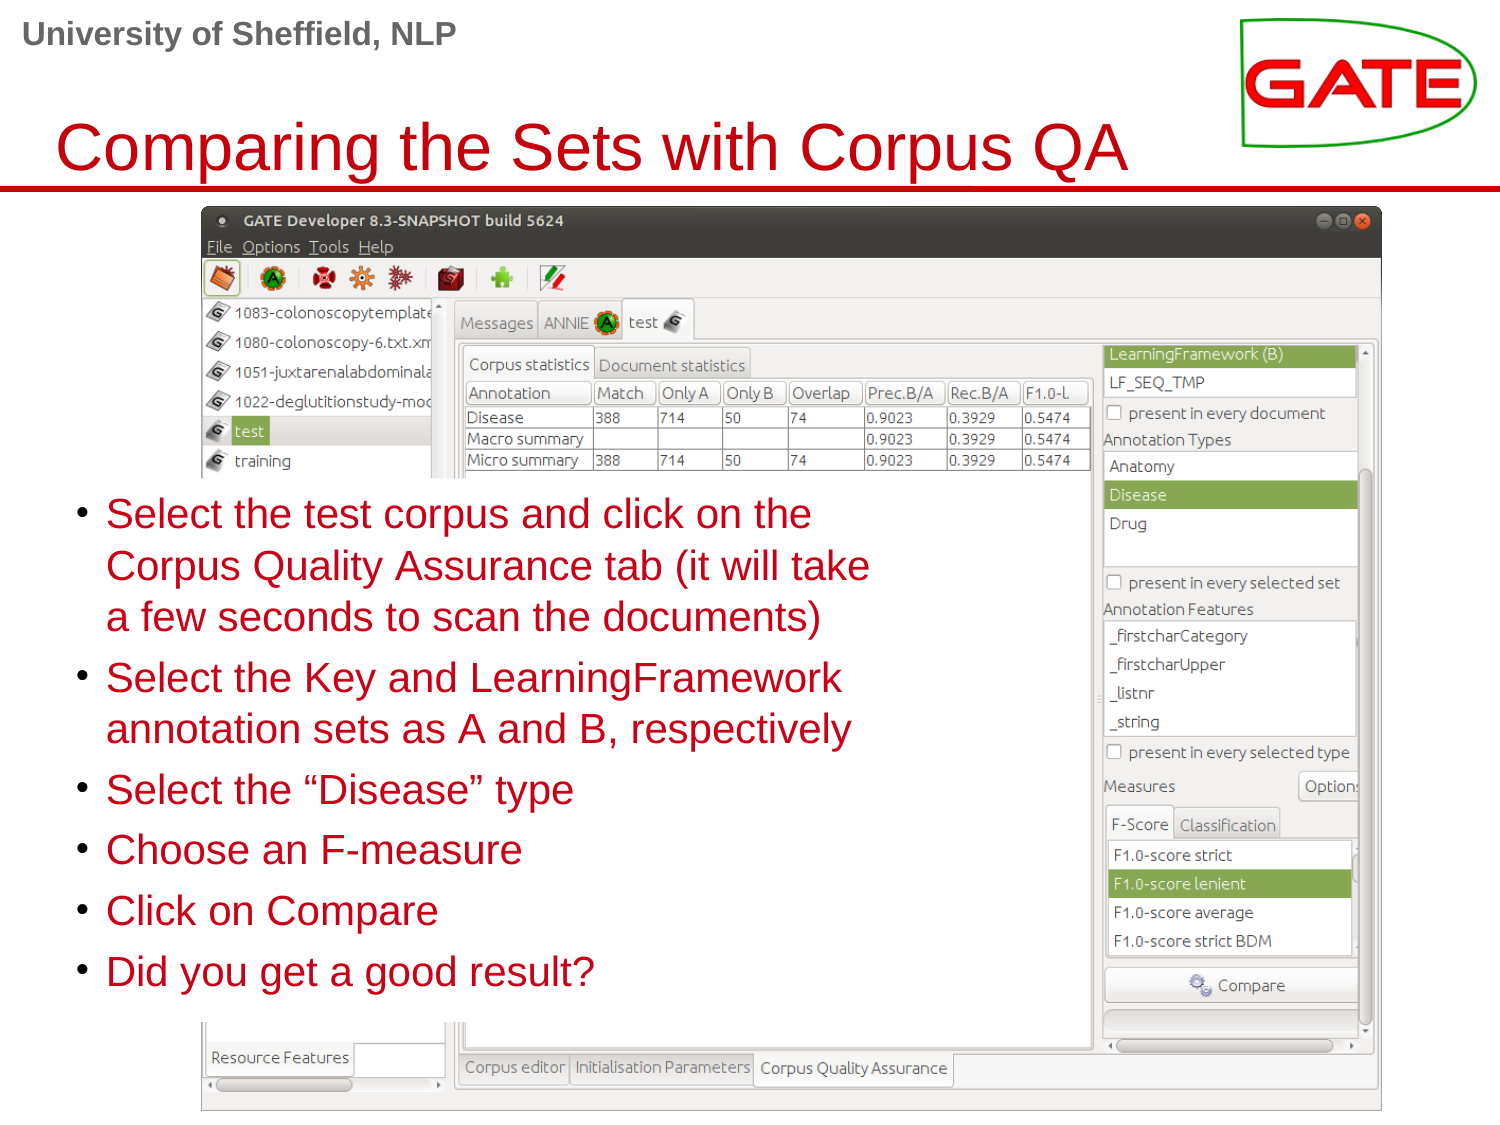

# Comparing the Sets with Corpus QA
Select the test corpus and click on the Corpus Quality Assurance tab (it will take a few seconds to scan the documents)
Select the Key and LearningFramework annotation sets as A and B, respectively
Select the “Disease” type
Choose an F-measure
Click on Compare
Did you get a good result?